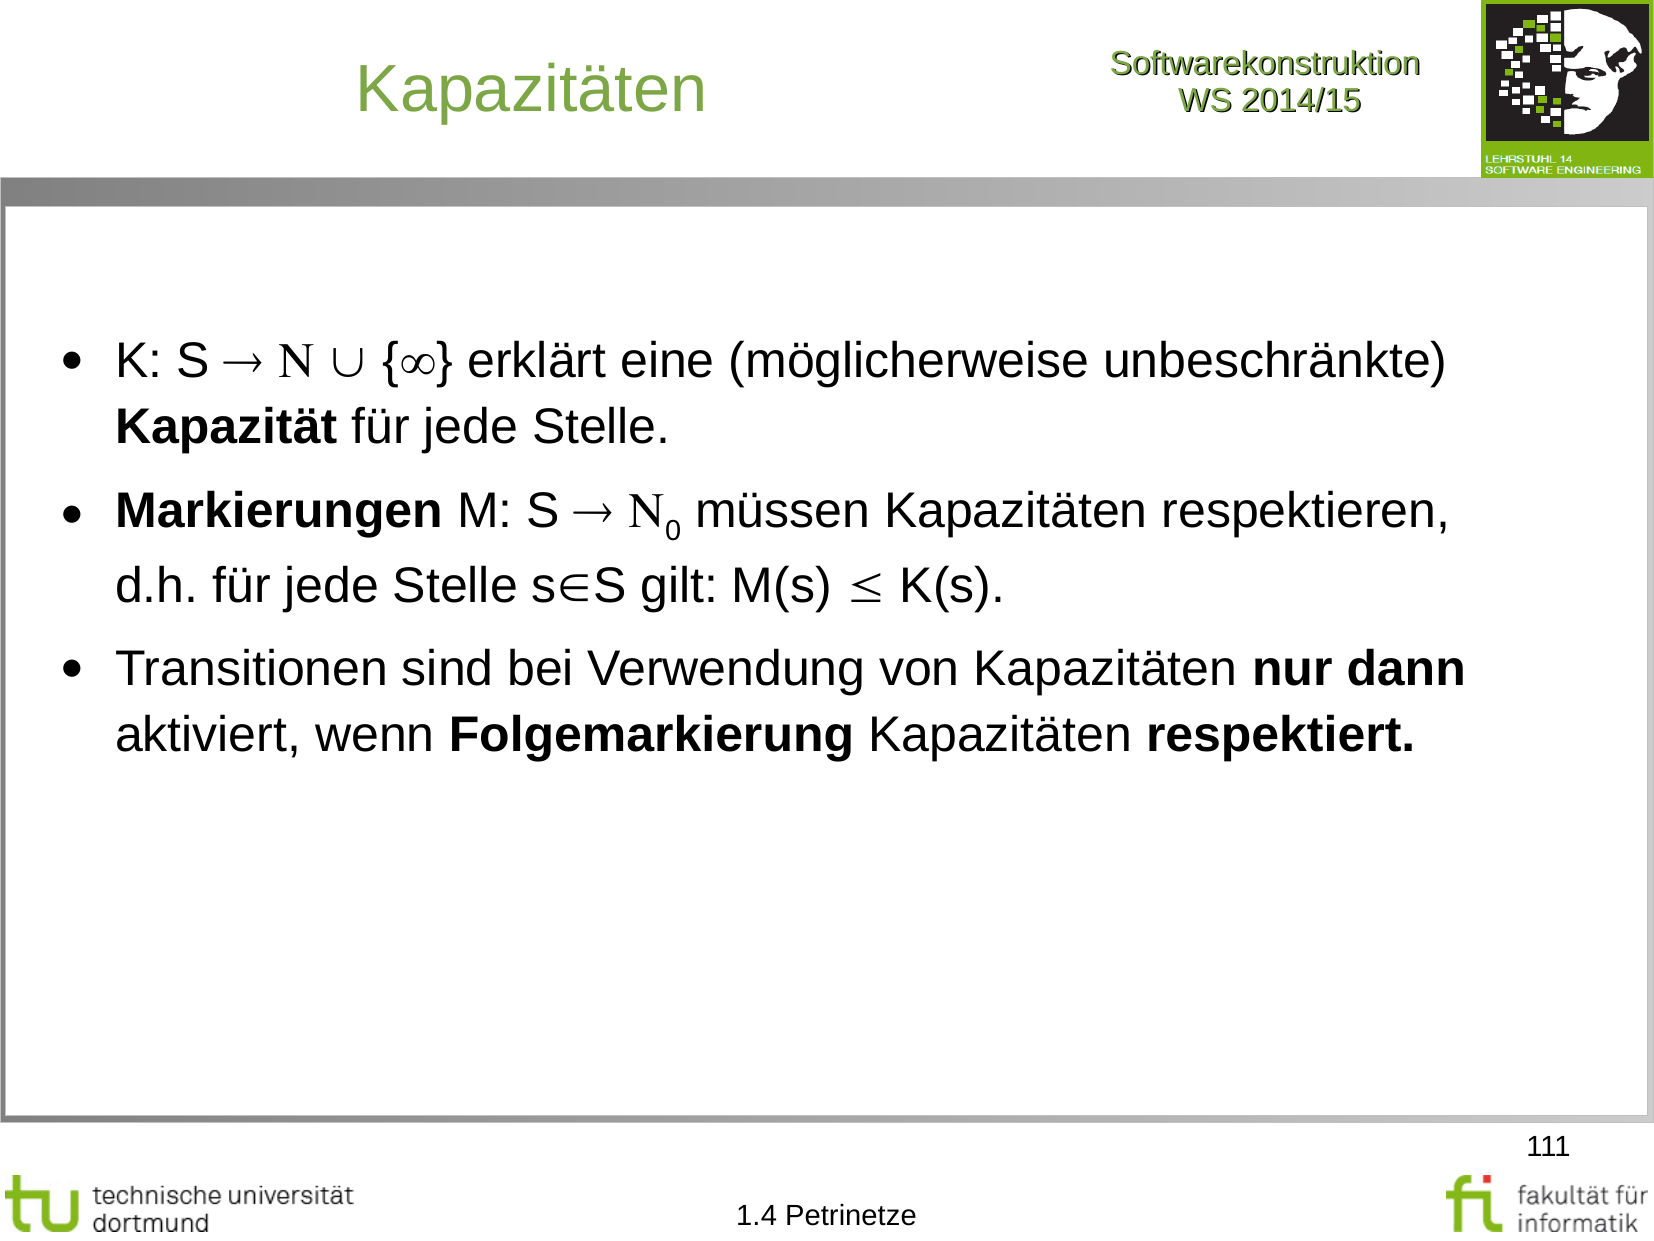

# Kapazitäten
K: S    {} erklärt eine (möglicherweise unbeschränkte) Kapazität für jede Stelle.
Markierungen M: S  0 müssen Kapazitäten respektieren,
d.h. für jede Stelle sS gilt: M(s)  K(s).
Transitionen sind bei Verwendung von Kapazitäten nur dann aktiviert, wenn Folgemarkierung Kapazitäten respektiert.
111
1.4 Petrinetze